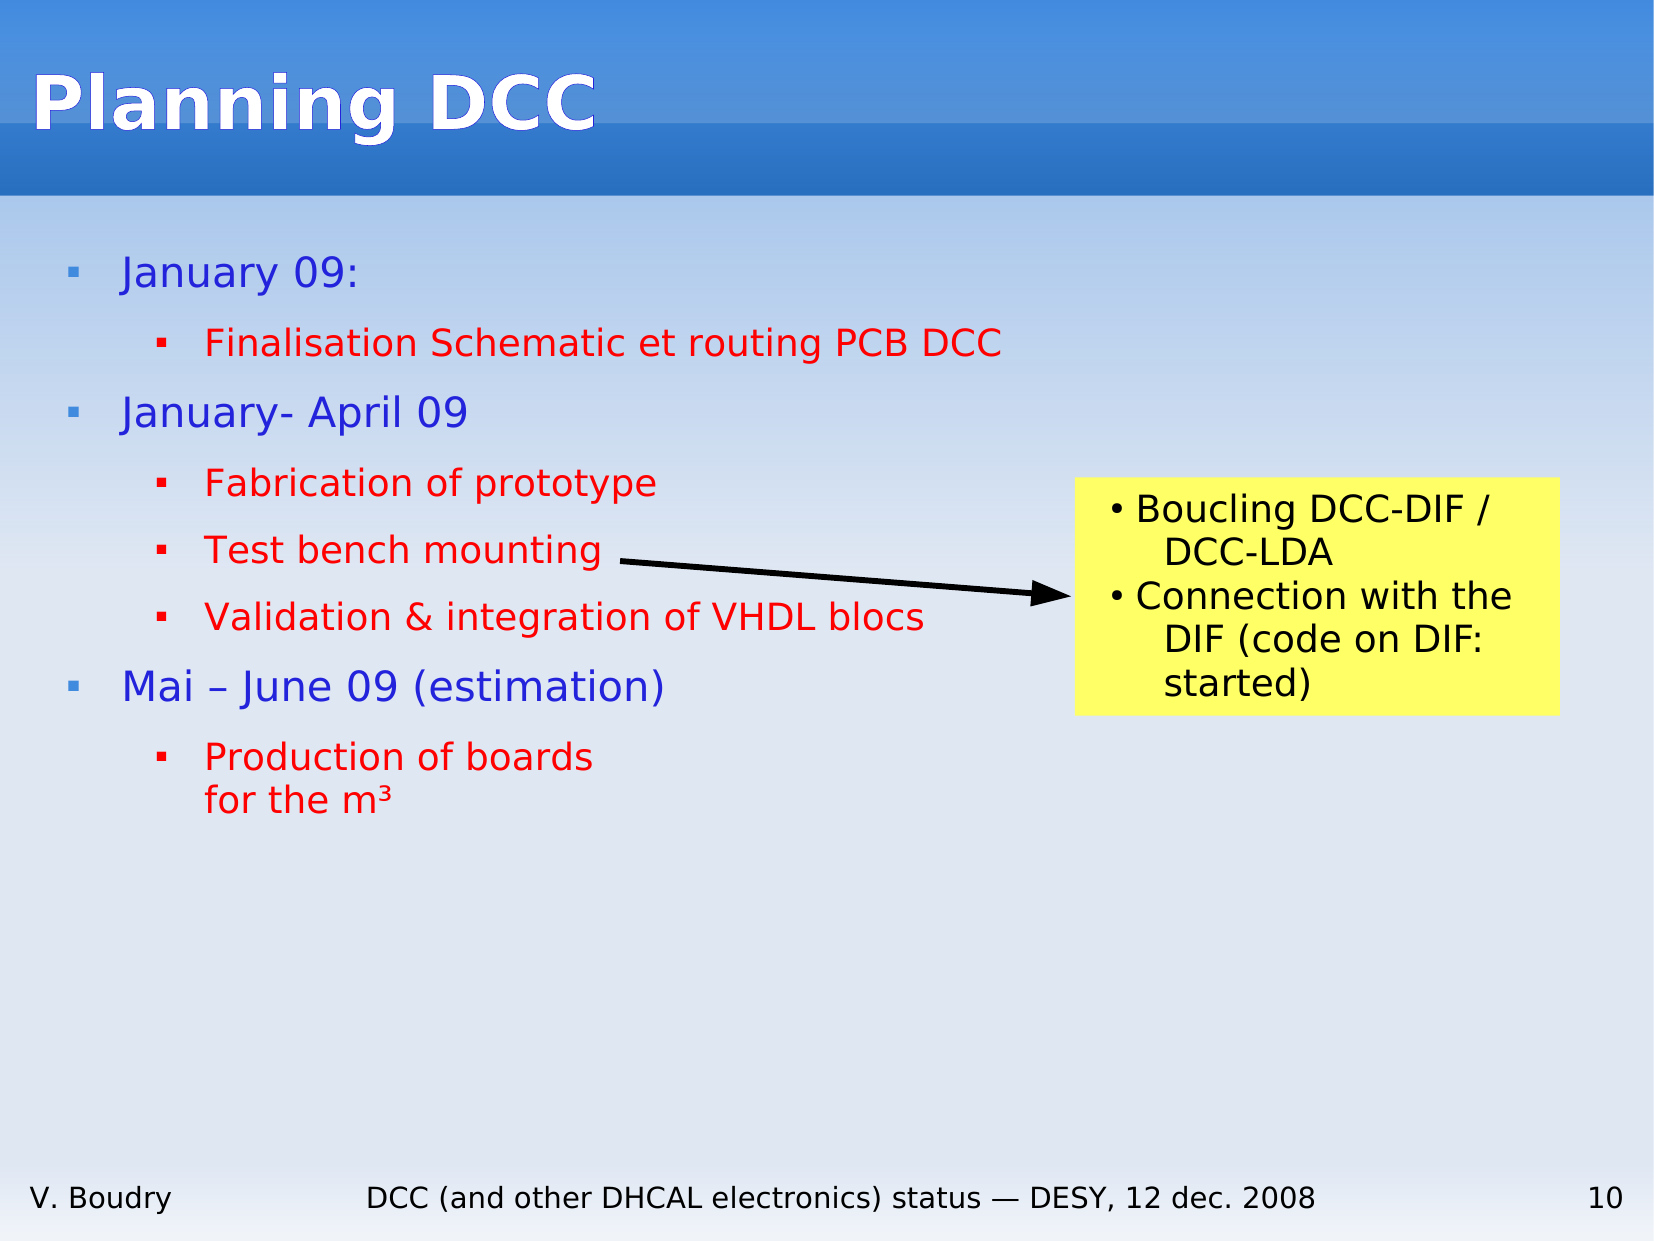

# Planning DCC
January 09:
Finalisation Schematic et routing PCB DCC
January- April 09
Fabrication of prototype
Test bench mounting
Validation & integration of VHDL blocs
Mai – June 09 (estimation)
Production of boards
for the m³
 Boucling DCC-DIF / DCC-LDA
 Connection with the DIF (code on DIF: started)
DCC (and other DHCAL electronics) status — DESY, 12 dec. 2008
10